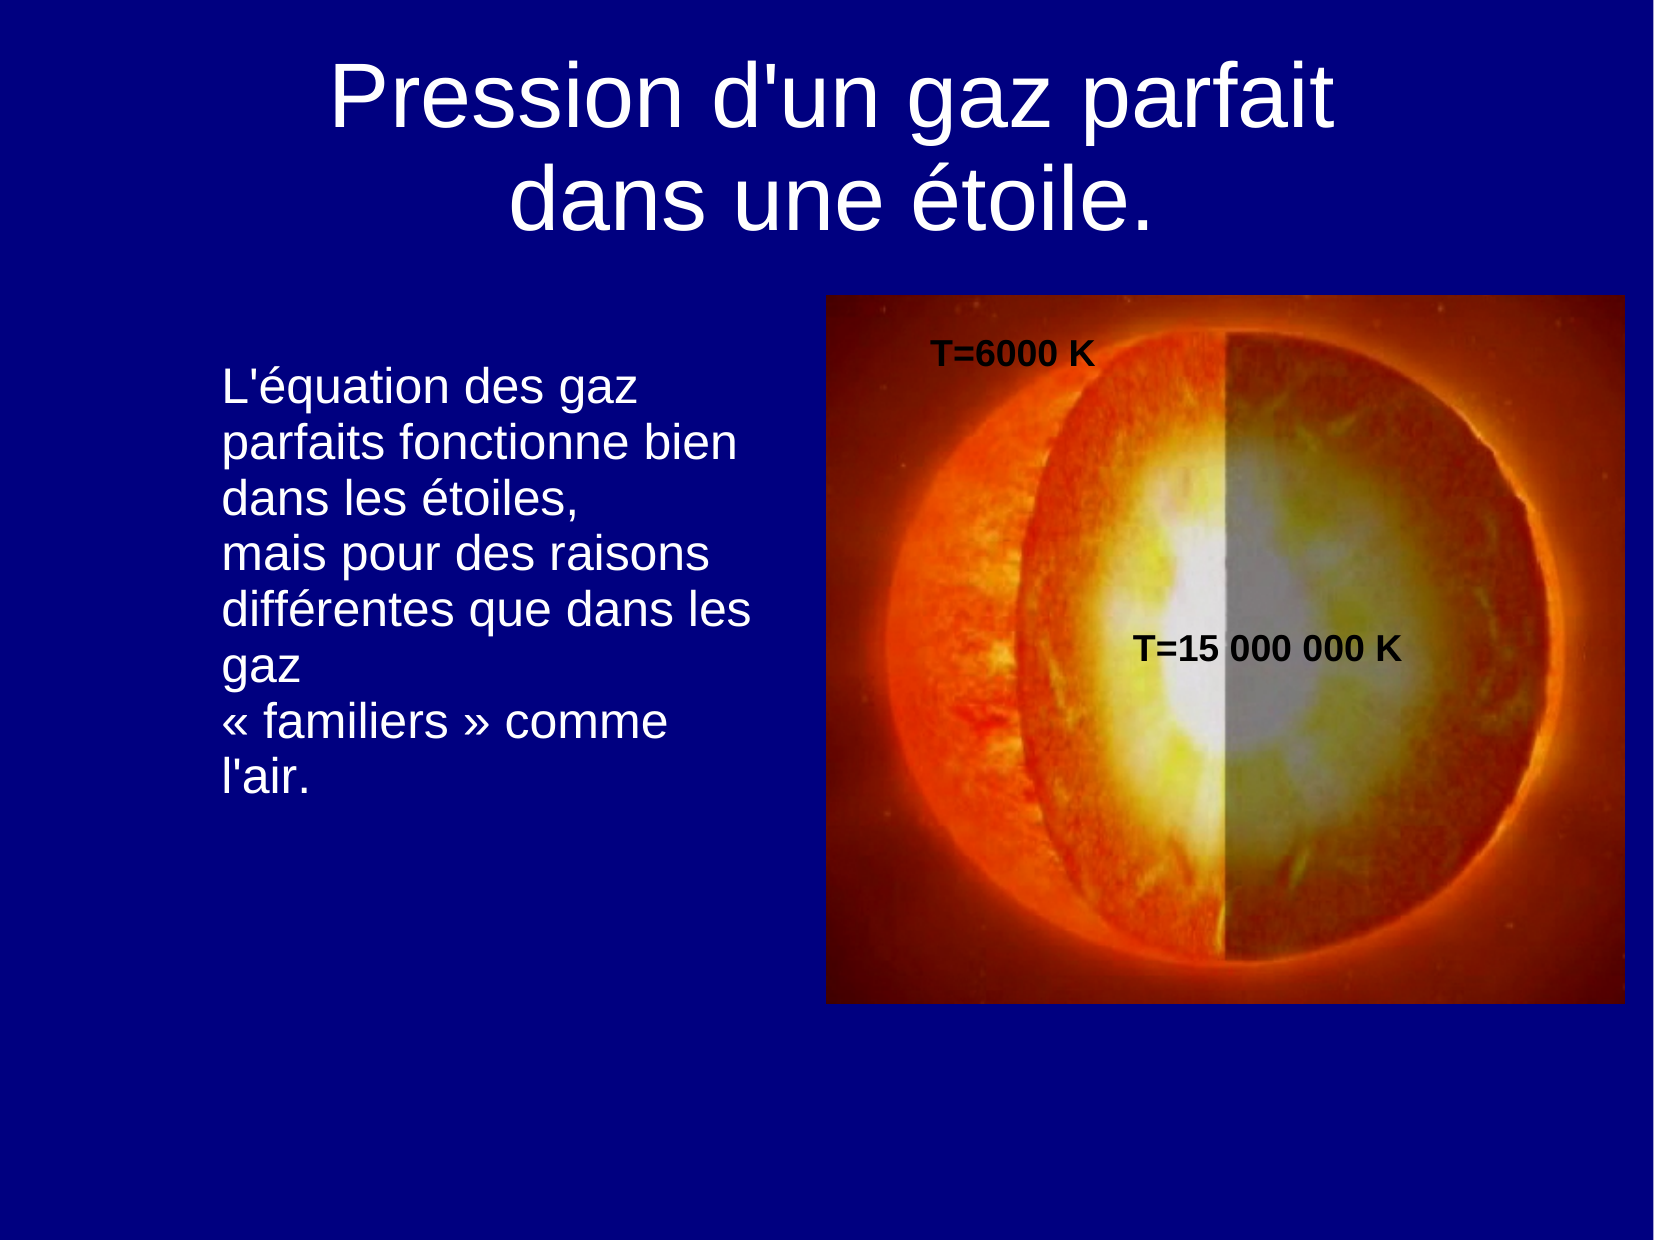

# Pression d'un gaz parfait dans une étoile.
L'équation des gaz parfaits fonctionne bien
dans les étoiles,
mais pour des raisons différentes que dans les gaz
« familiers » comme l'air.
T=6000 K
T=15 000 000 K